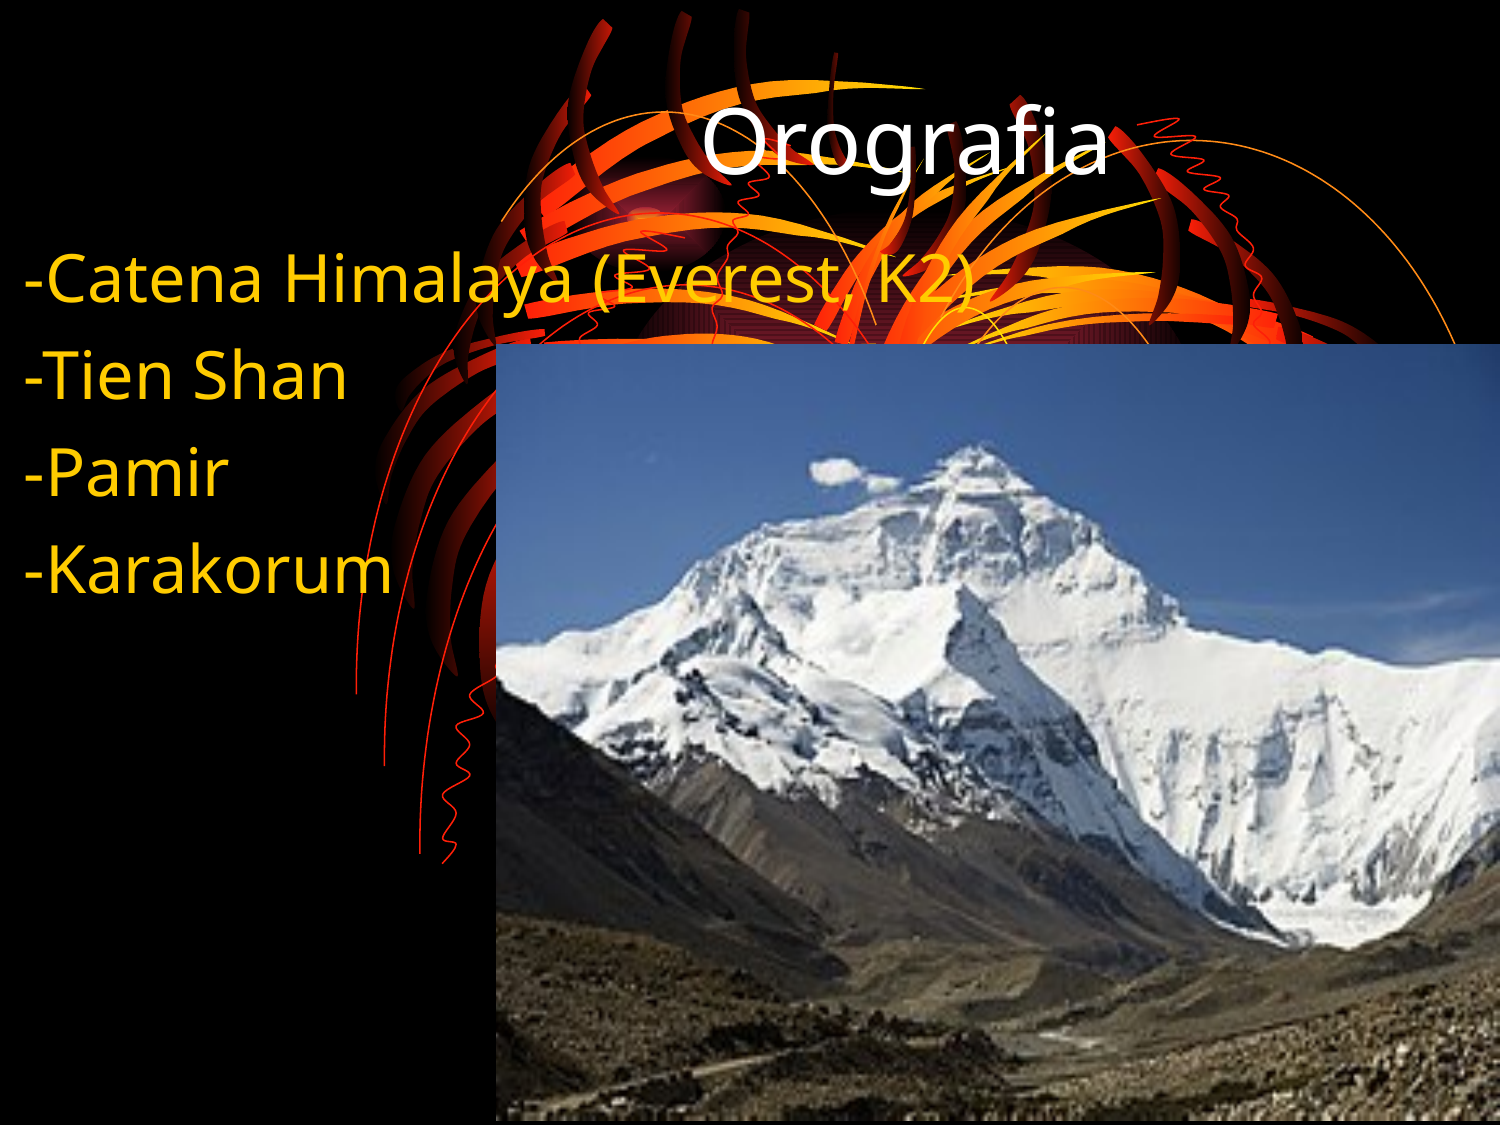

# Orografia
-Catena Himalaya (Everest, K2)
-Tien Shan
-Pamir
-Karakorum